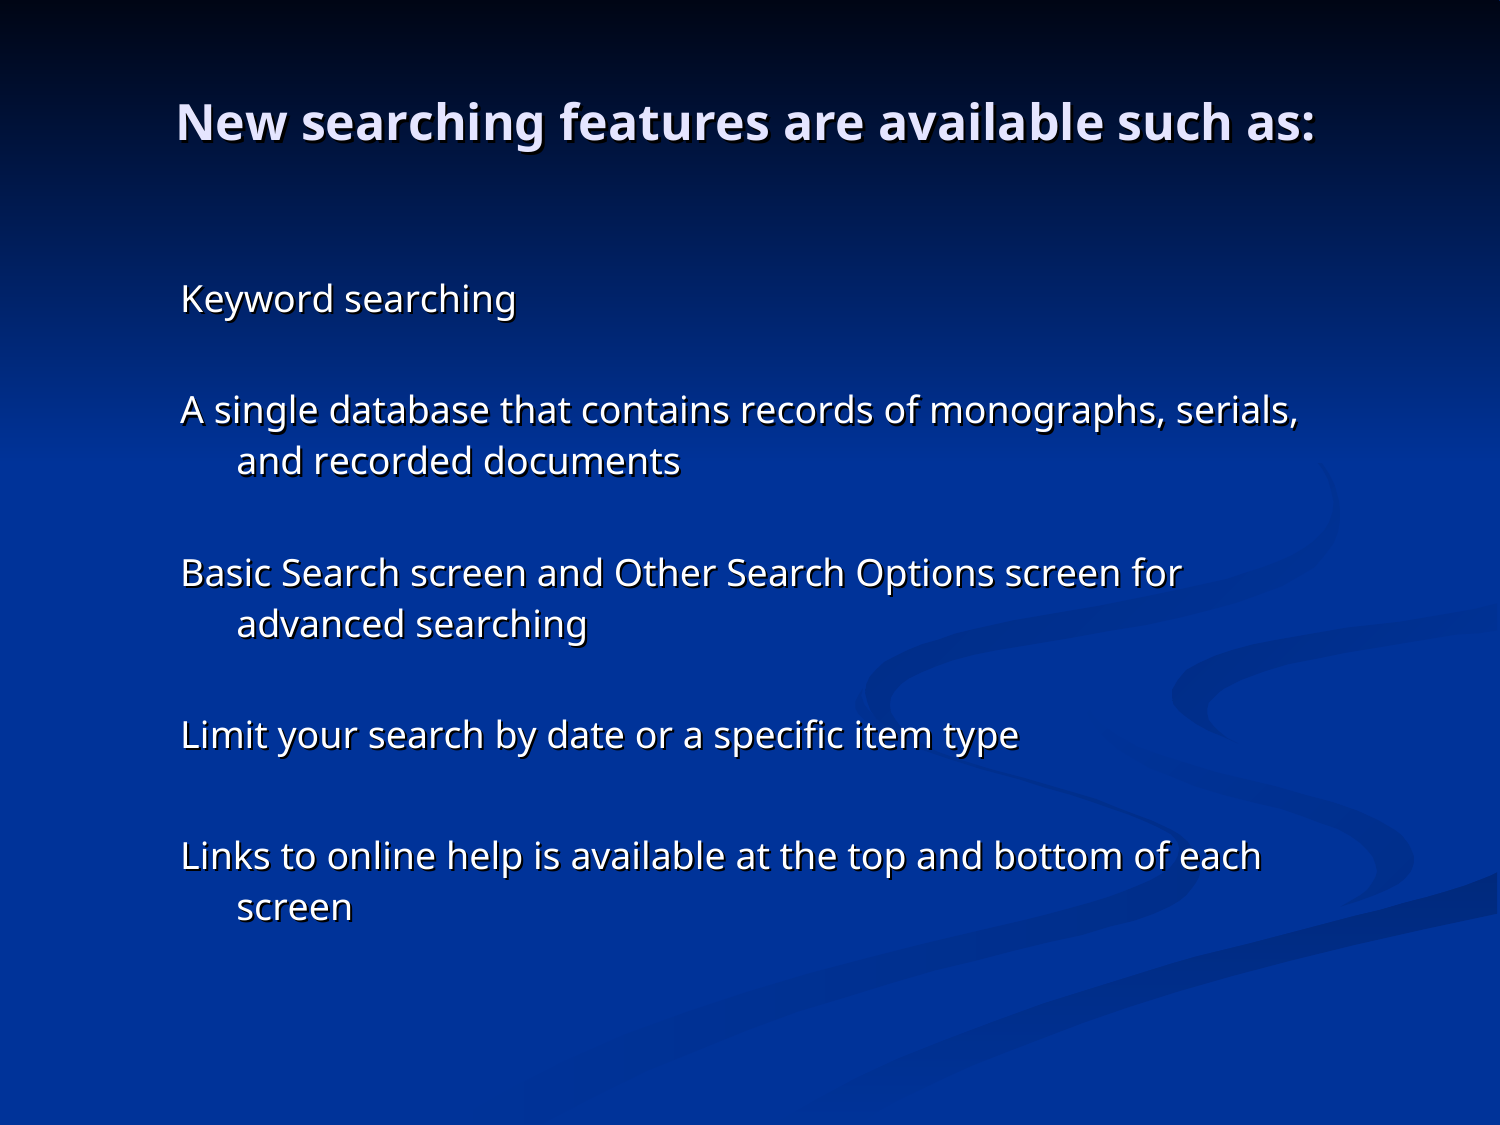

# New searching features are available such as:
Keyword searching
A single database that contains records of monographs, serials, and recorded documents
Basic Search screen and Other Search Options screen for advanced searching
Limit your search by date or a specific item type
Links to online help is available at the top and bottom of each screen